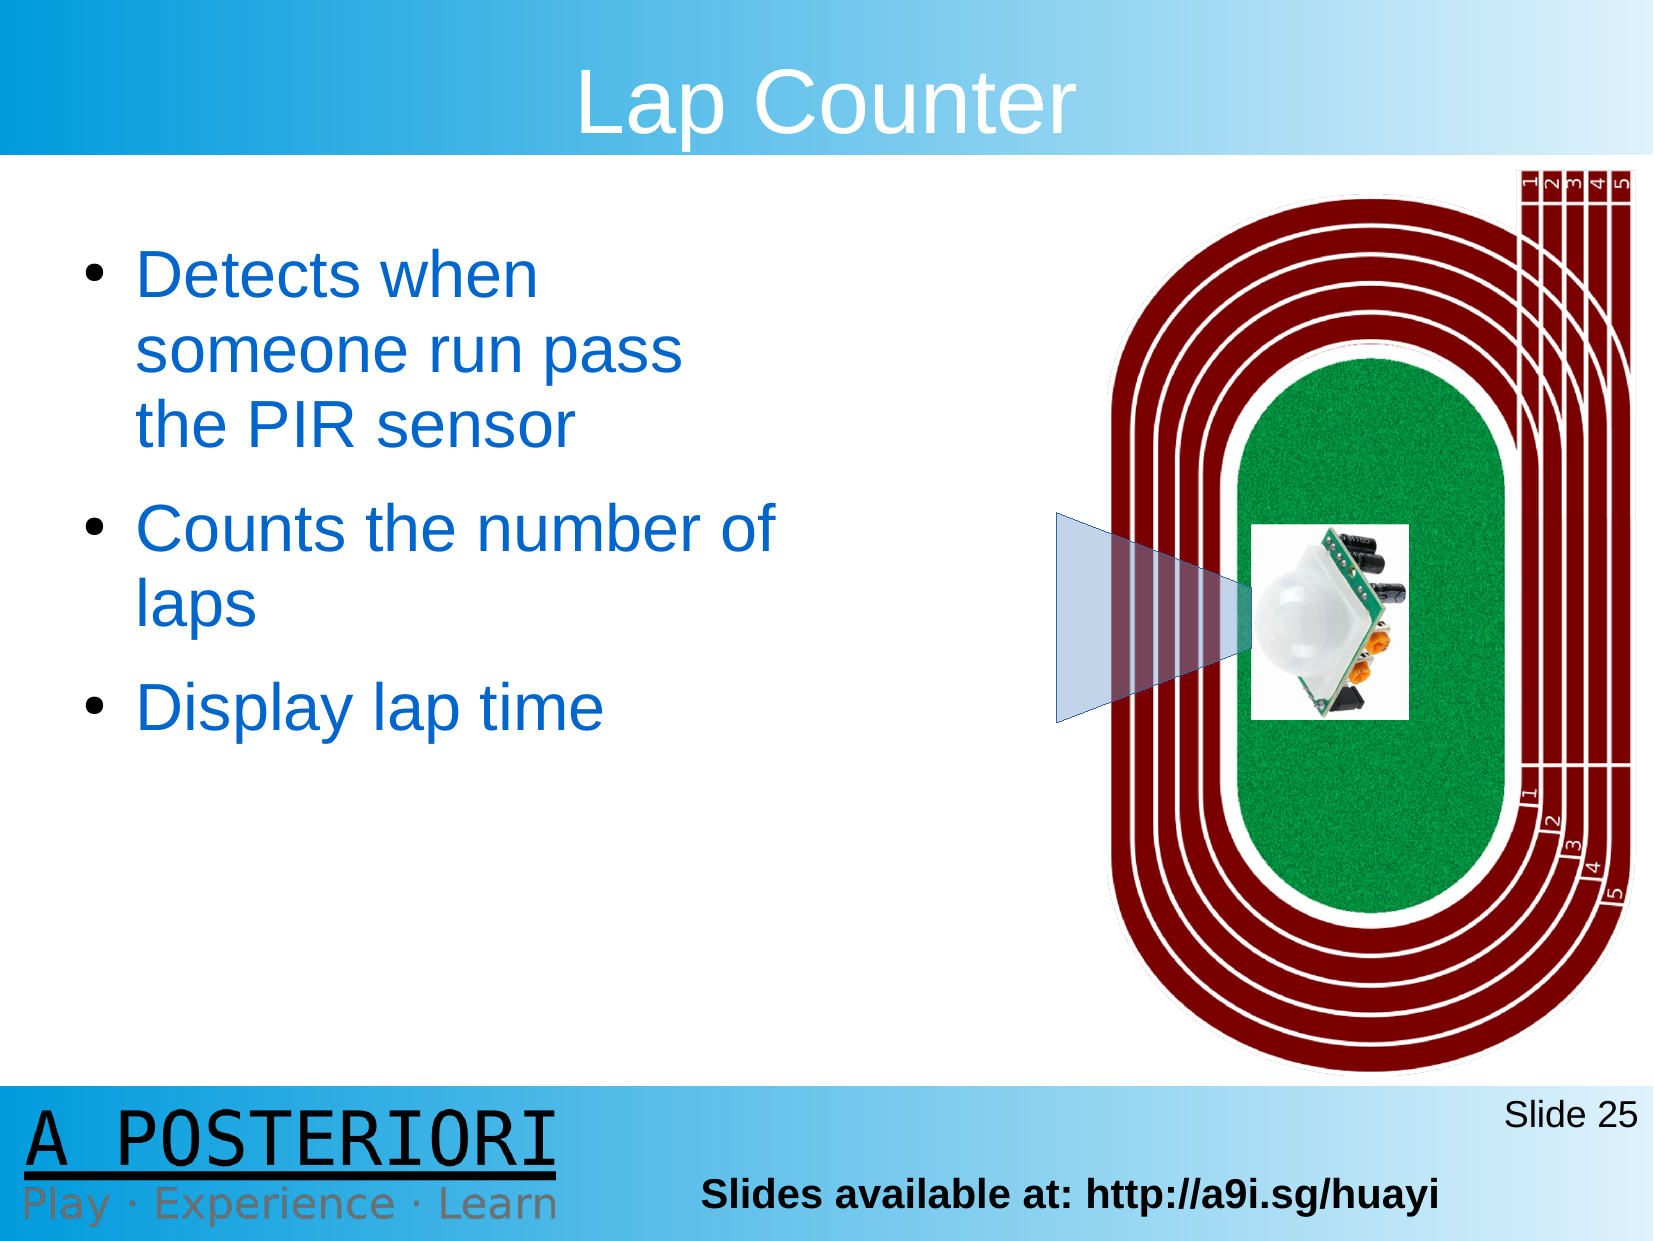

# Lap Counter
Detects when someone run pass the PIR sensor
Counts the number of laps
Display lap time